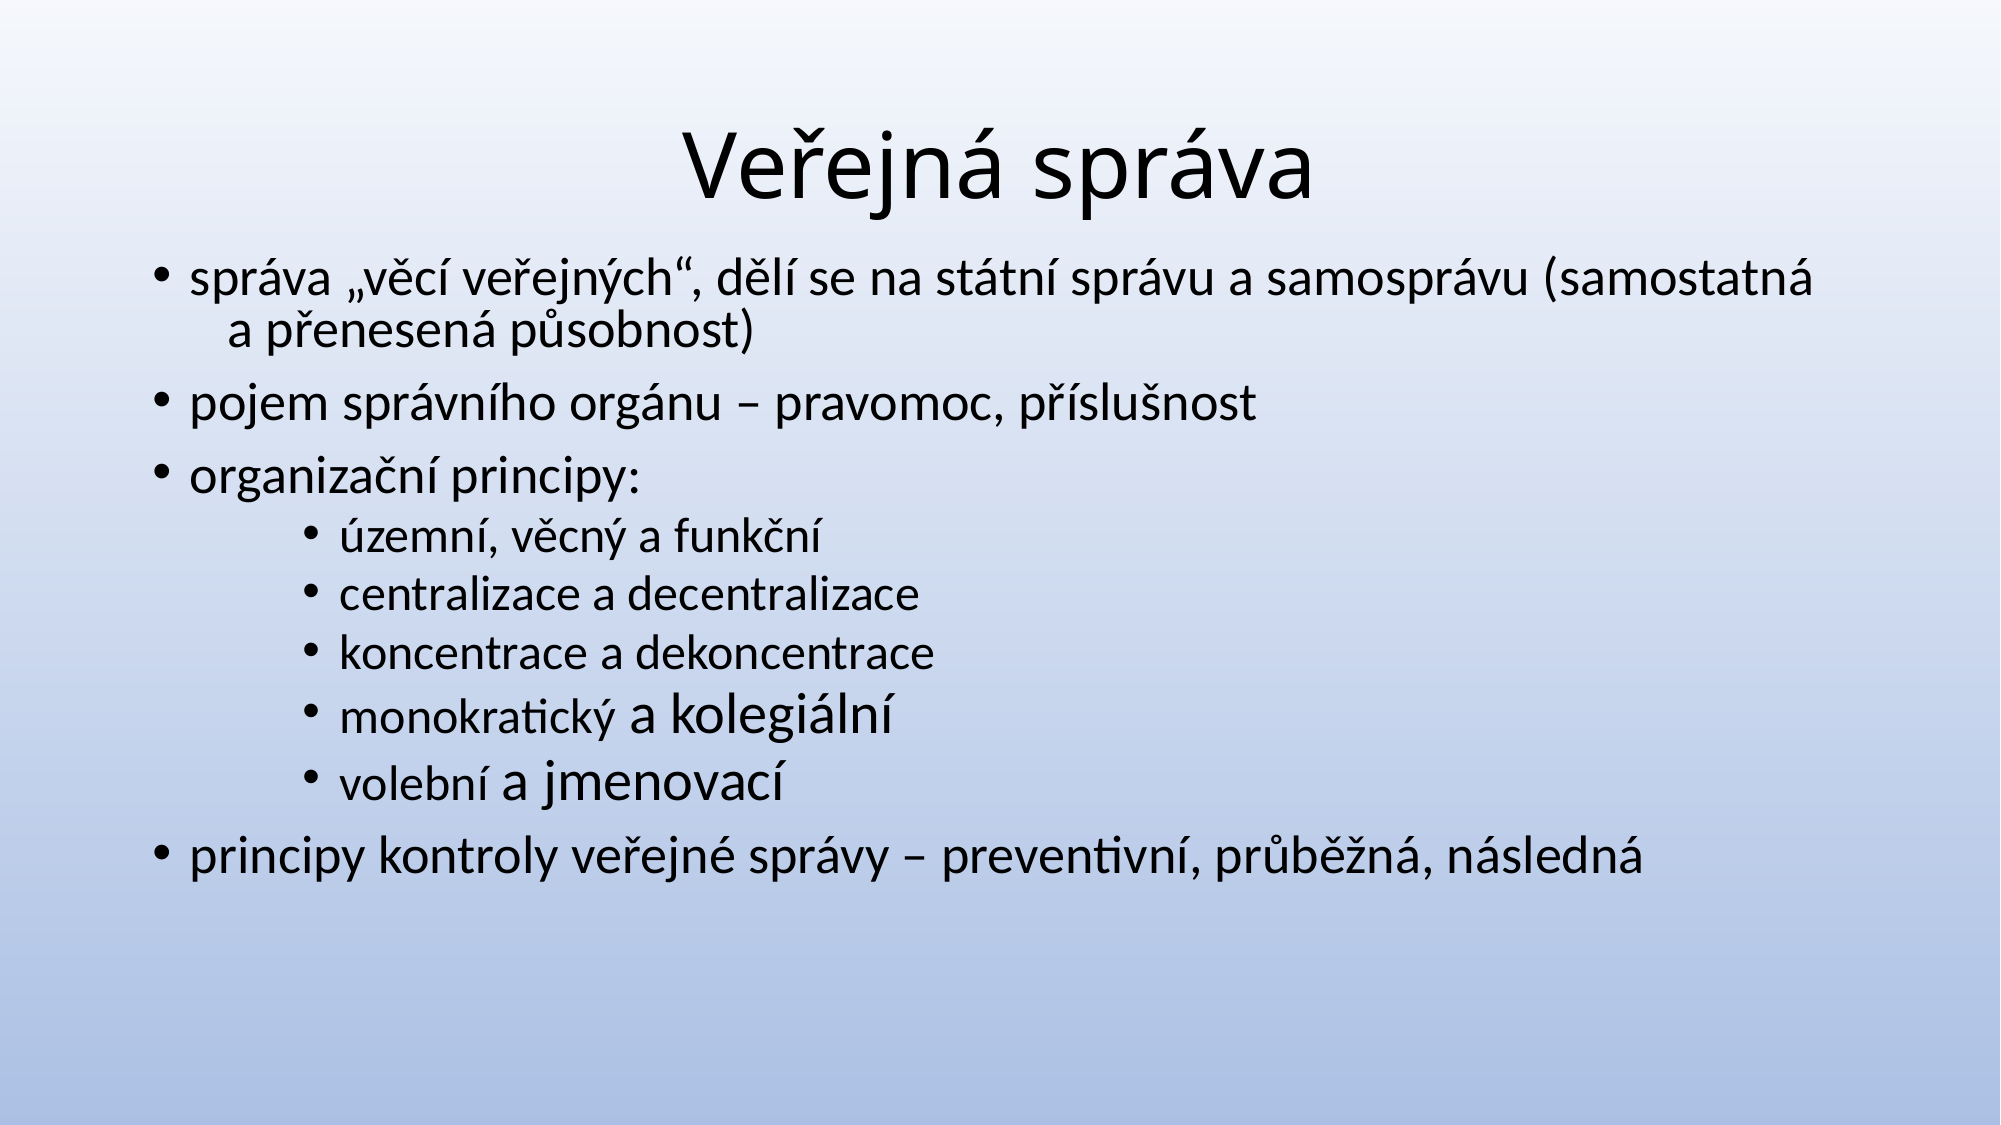

# Veřejná správa
správa „věcí veřejných“, dělí se na státní správu a samosprávu (samostatná a přenesená působnost)
pojem správního orgánu – pravomoc, příslušnost
organizační principy:
územní, věcný a funkční
centralizace a decentralizace
koncentrace a dekoncentrace
monokratický a kolegiální
volební a jmenovací
principy kontroly veřejné správy – preventivní, průběžná, následná